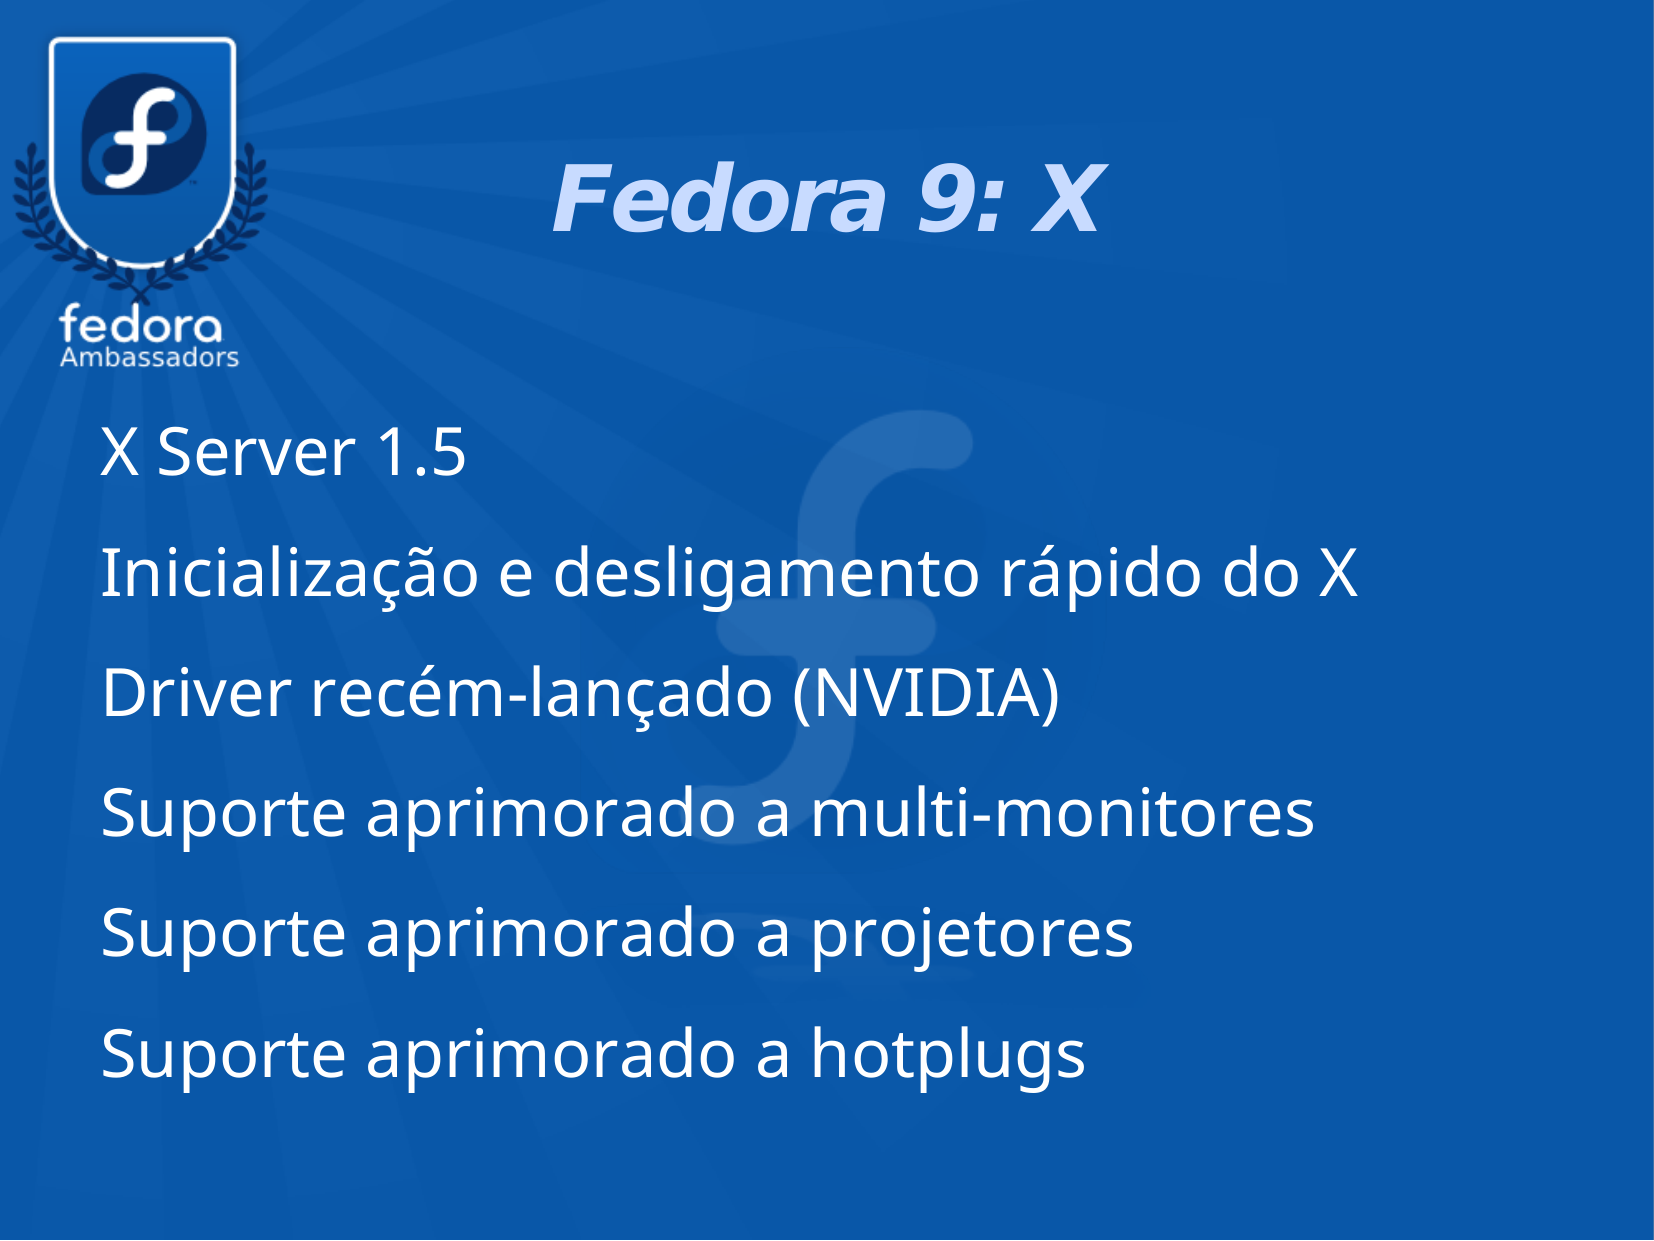

# Fedora 9: X
X Server 1.5
Inicialização e desligamento rápido do X
Driver recém-lançado (NVIDIA)
Suporte aprimorado a multi-monitores
Suporte aprimorado a projetores
Suporte aprimorado a hotplugs